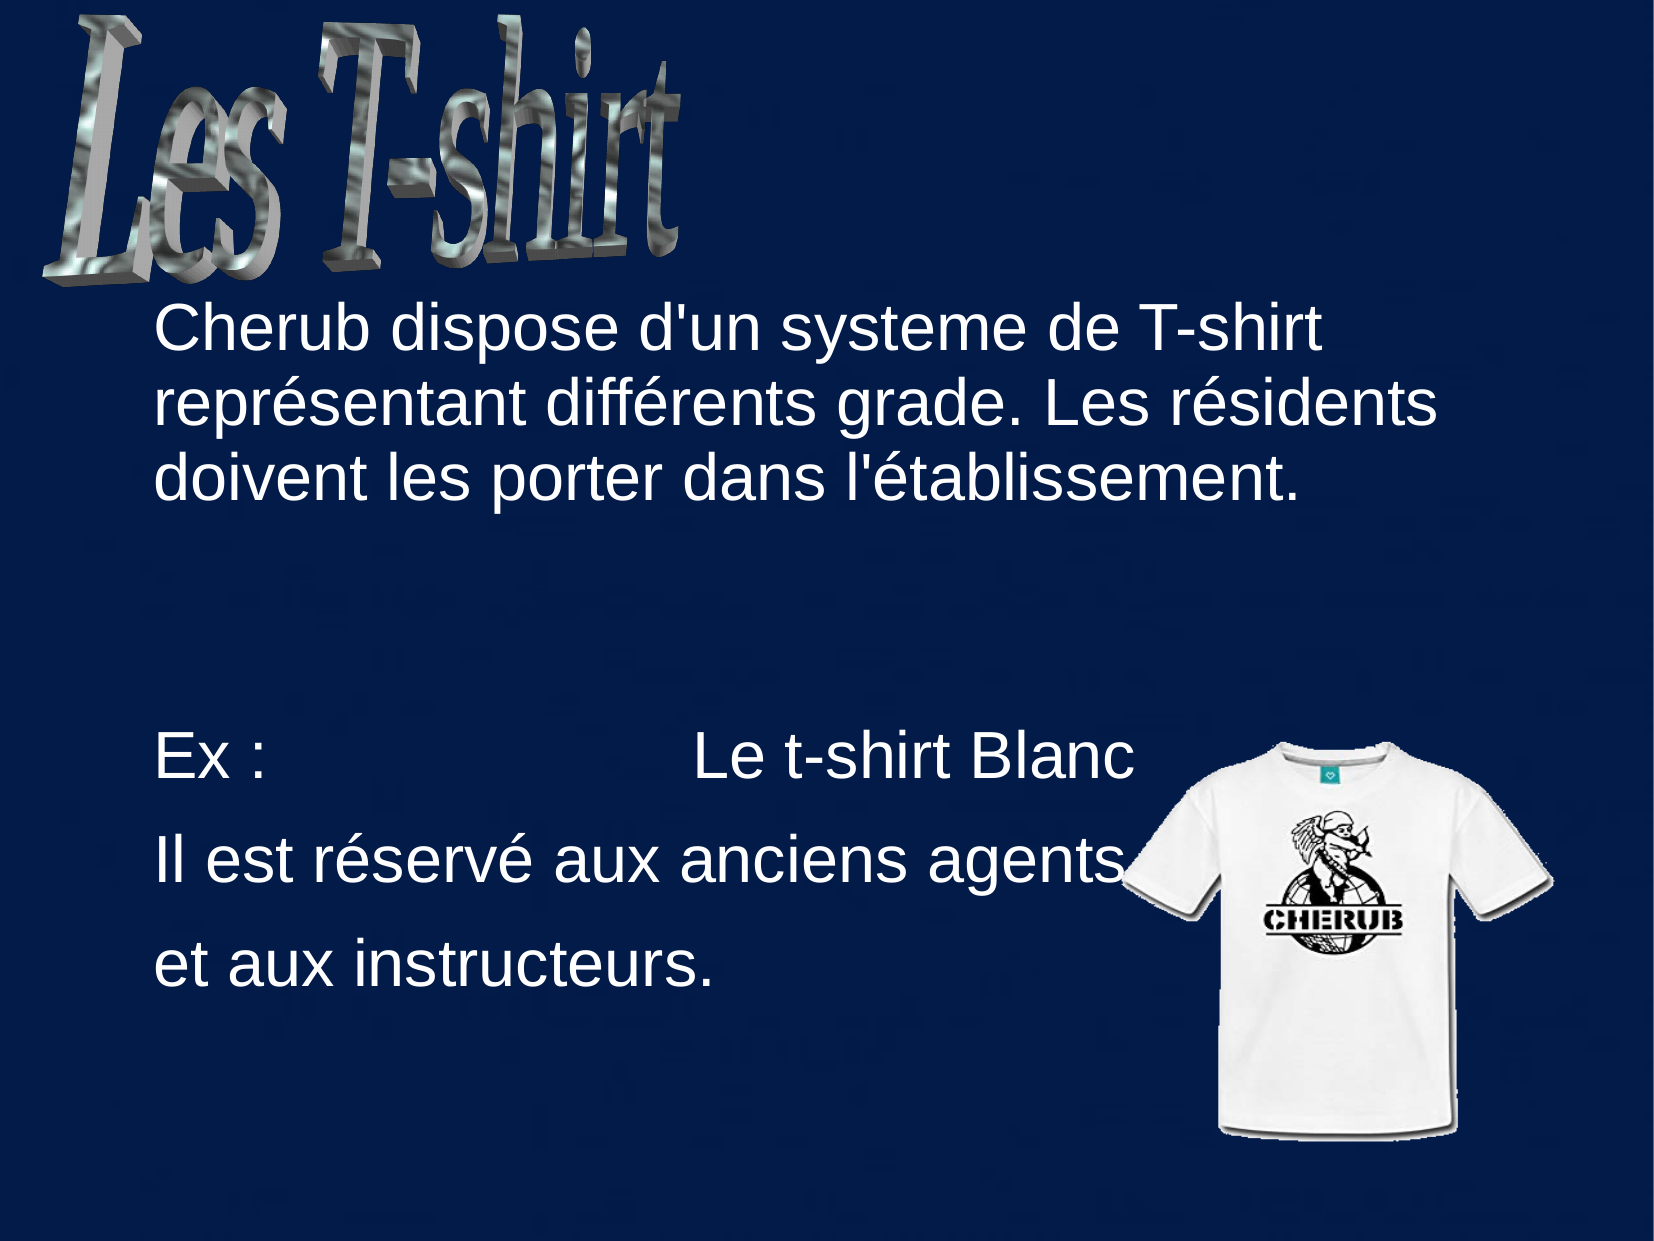

Les T-shirt
# Cherub dispose d'un systeme de T-shirt représentant différents grade. Les résidents doivent les porter dans l'établissement.
Ex : Le t-shirt Blanc
Il est réservé aux anciens agents
et aux instructeurs.